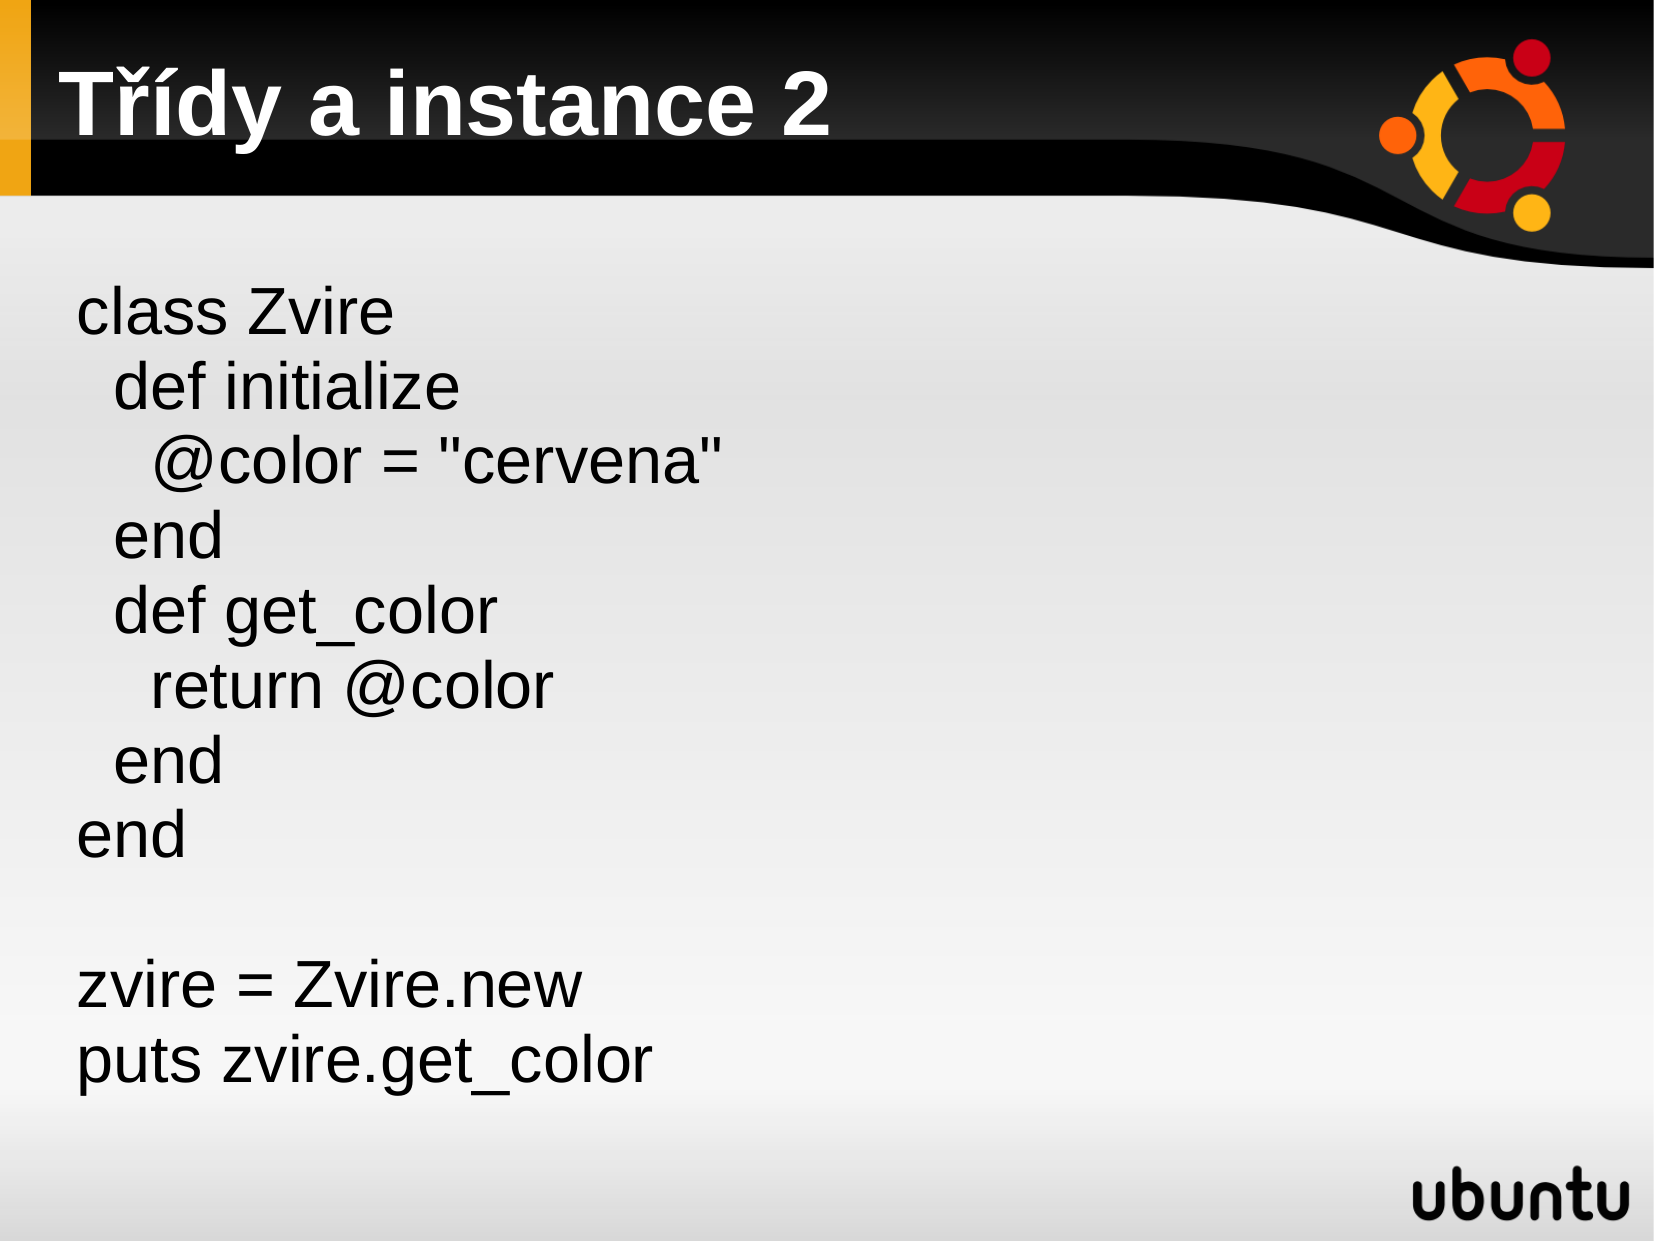

# Třídy a instance 2
class Zvire
 def initialize
 @color = "cervena"
 end
 def get_color
 return @color
 end
end
zvire = Zvire.new
puts zvire.get_color